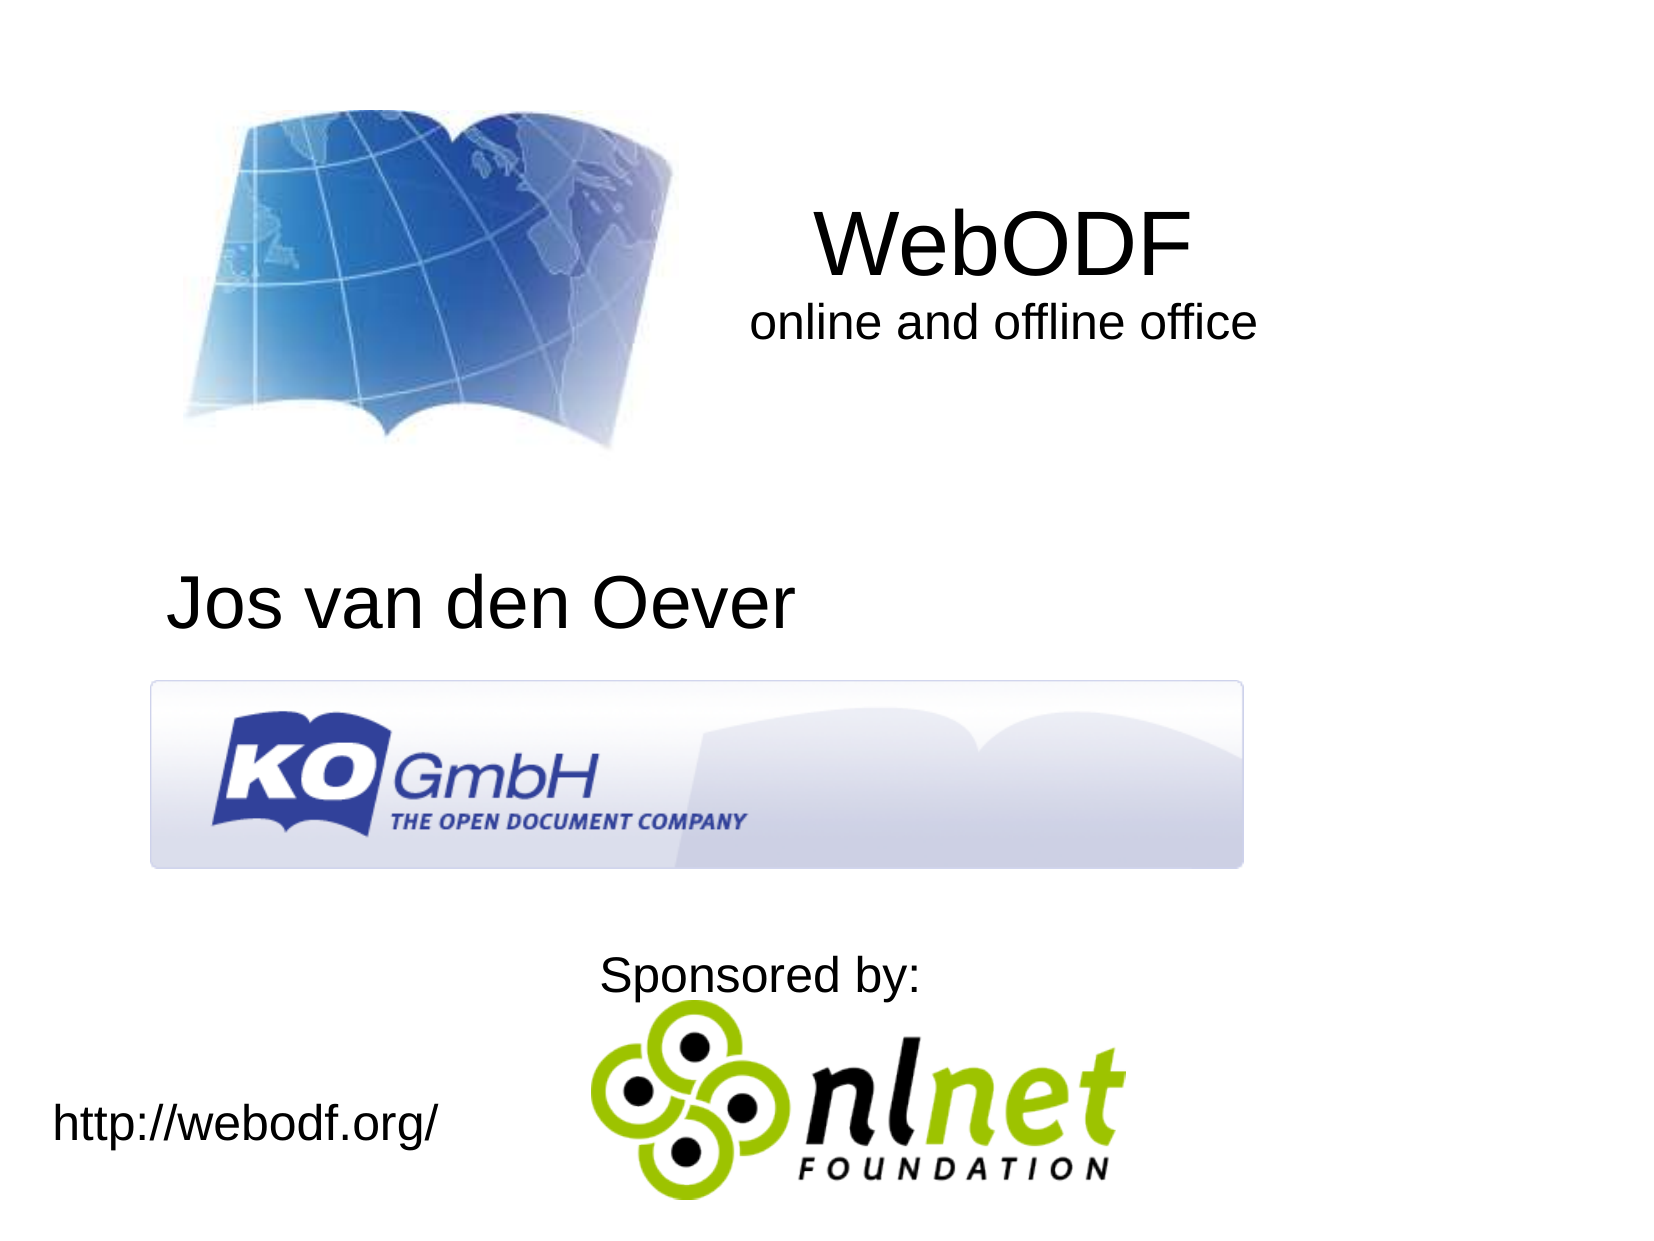

# WebODF online and offline office
Jos van den Oever
Sponsored by:
http://webodf.org/